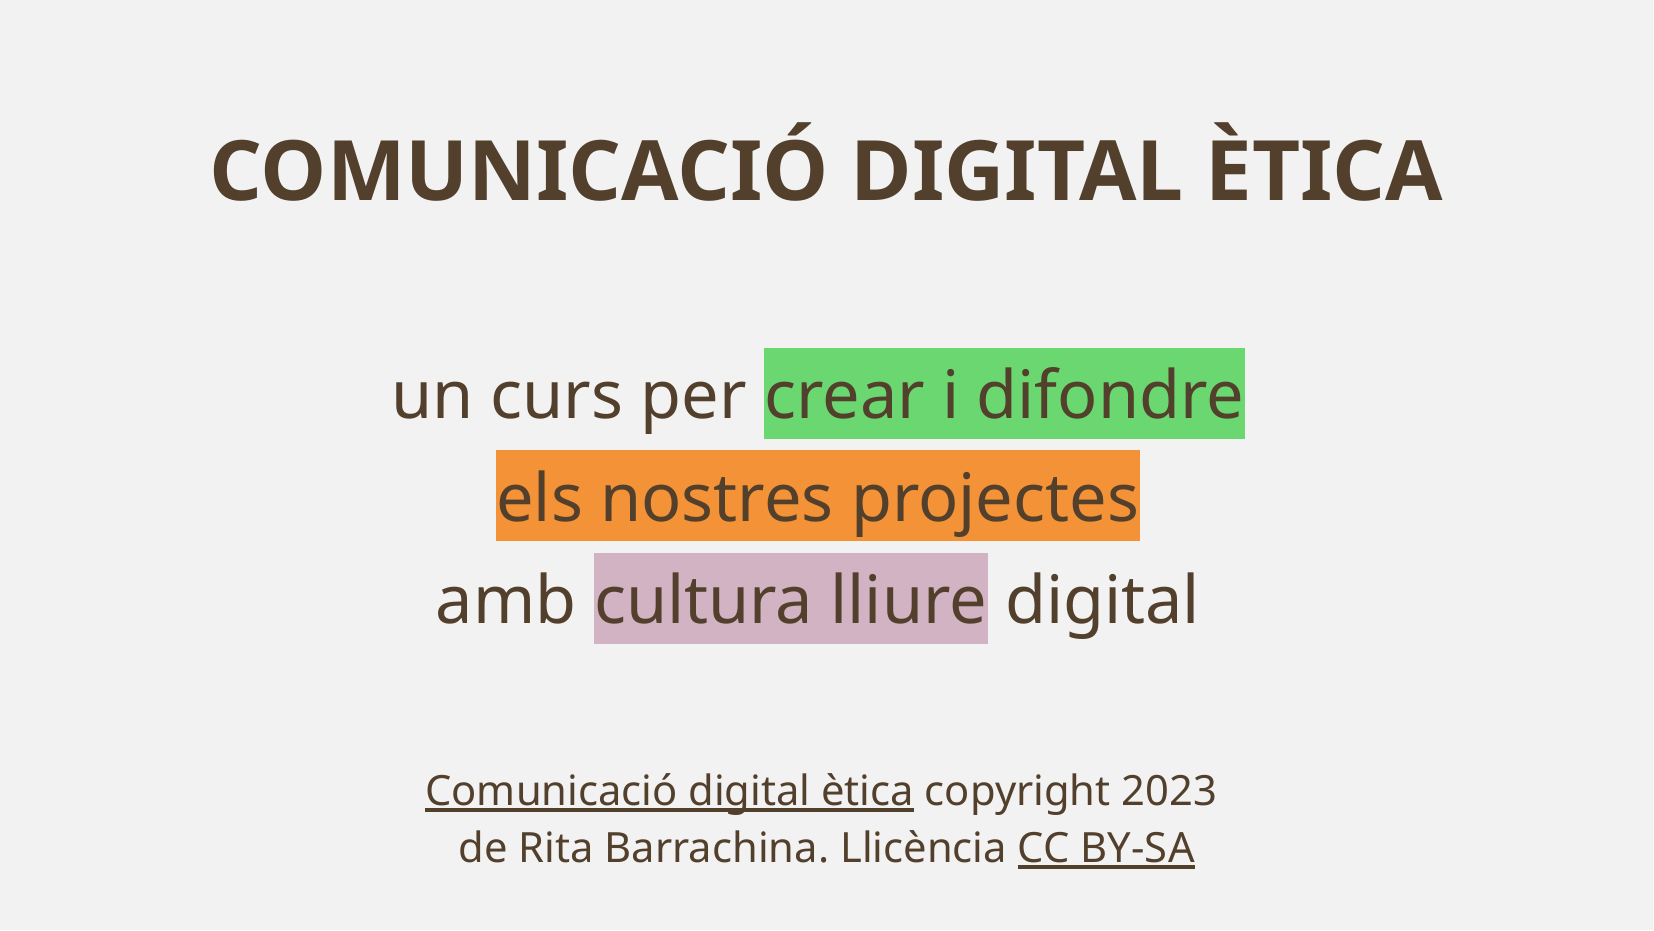

# COMUNICACIÓ DIGITAL ÈTICA
un curs per crear i difondre
els nostres projectes
amb cultura lliure digital
Comunicació digital ètica copyright 2023
de Rita Barrachina. Llicència CC BY-SA